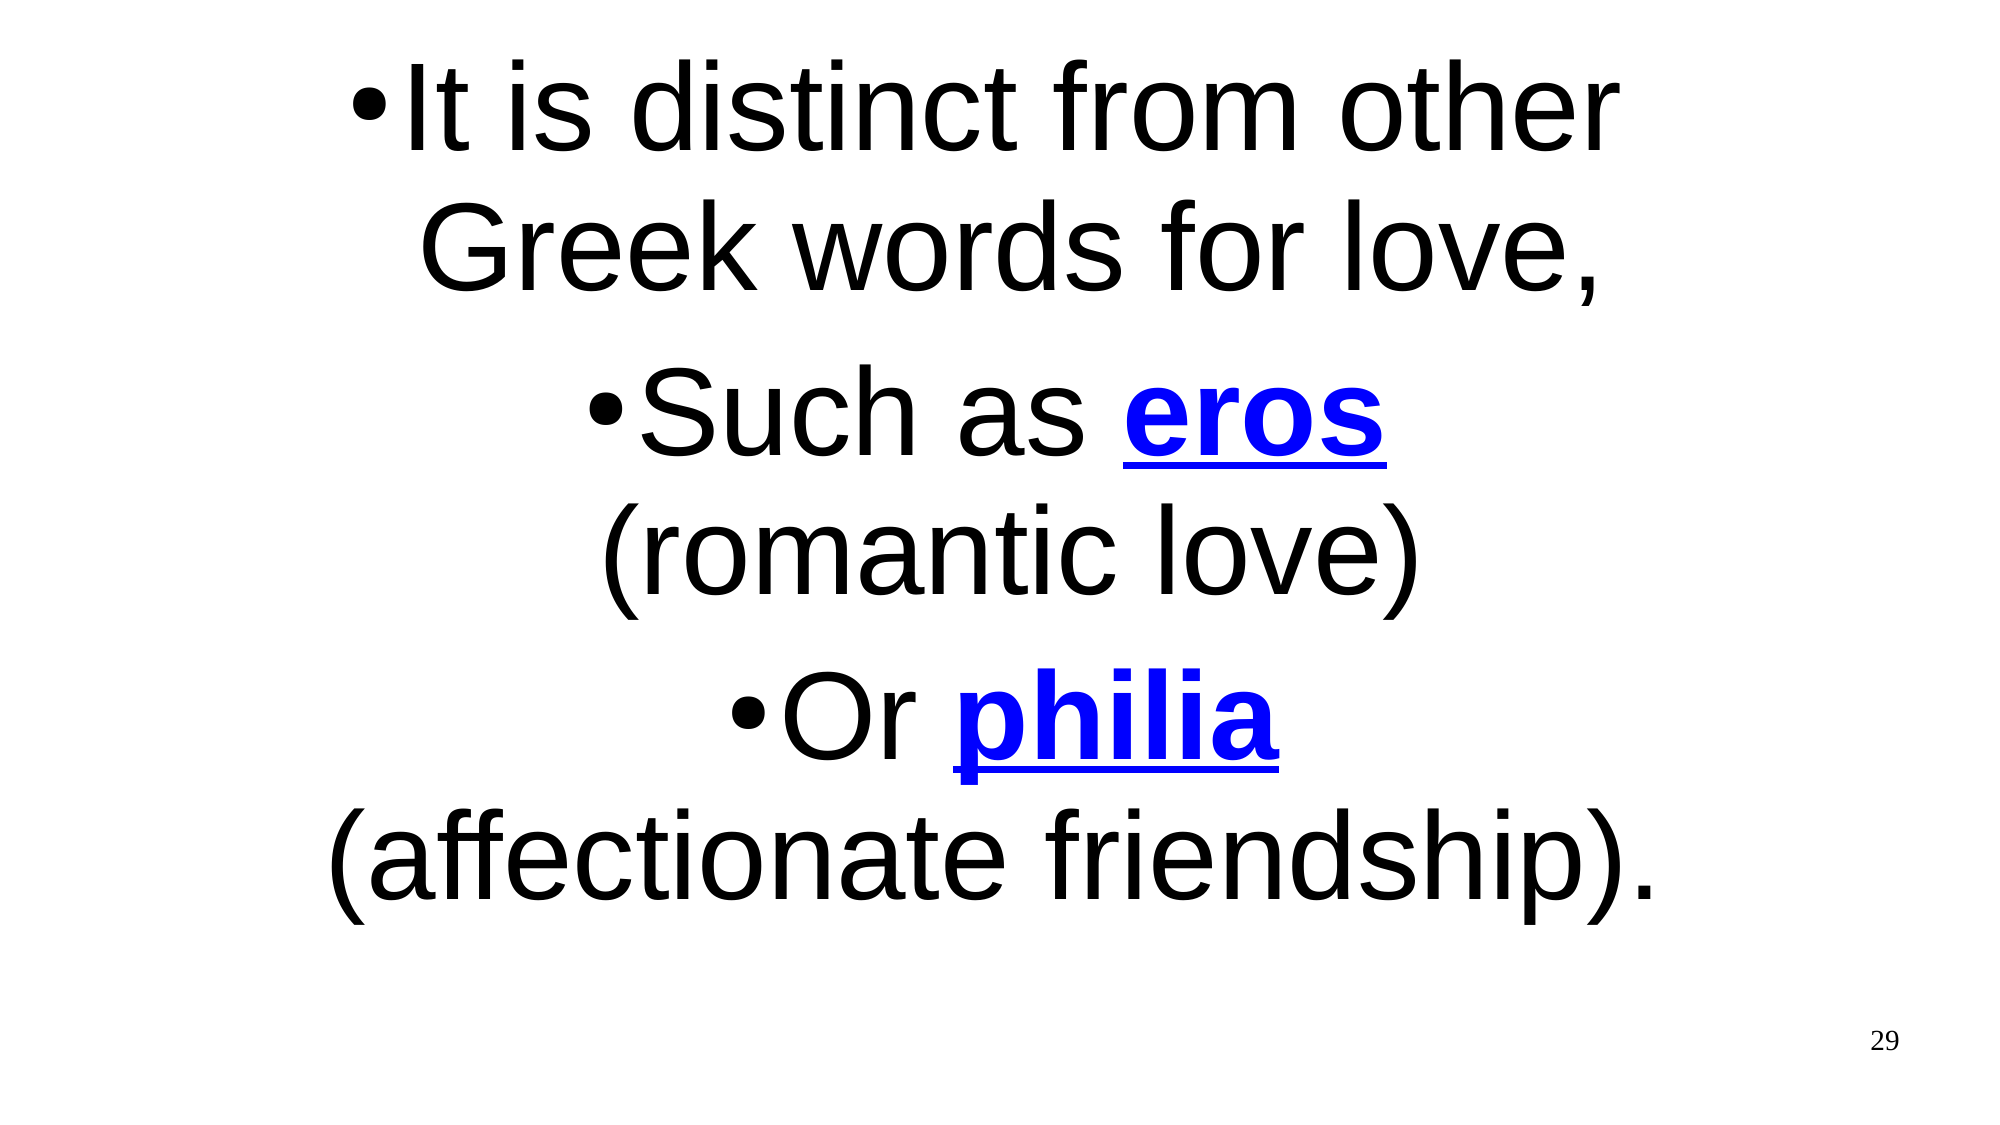

# It is distinct from other Greek words for love,
Such as eros 
(romantic love)
Or philia
(affectionate friendship).
29